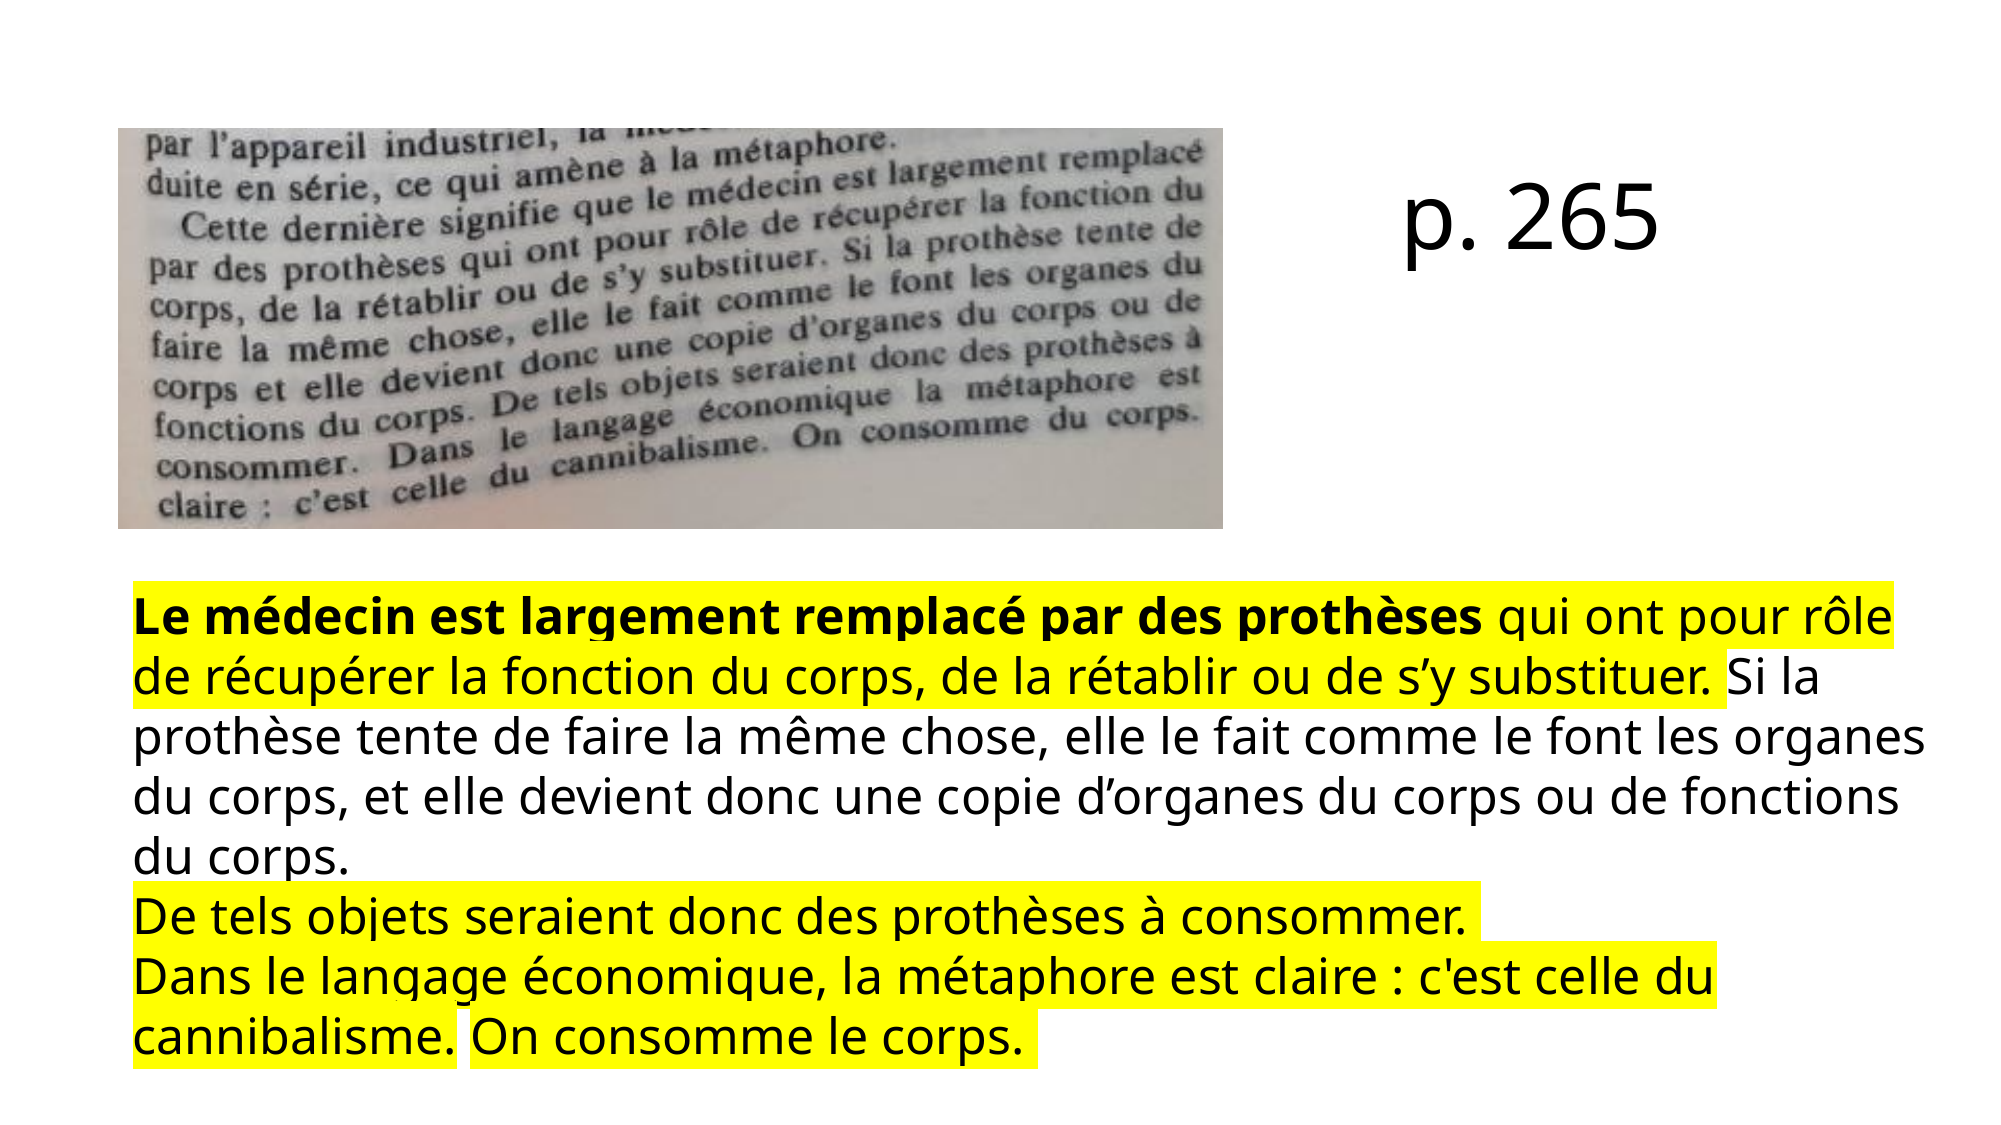

# p. 265
Le médecin est largement remplacé par des prothèses qui ont pour rôle de récupérer la fonction du corps, de la rétablir ou de s’y substituer. Si la prothèse tente de faire la même chose, elle le fait comme le font les organes du corps, et elle devient donc une copie d’organes du corps ou de fonctions du corps.
De tels objets seraient donc des prothèses à consommer.
Dans le langage économique, la métaphore est claire : c'est celle du cannibalisme. On consomme le corps.